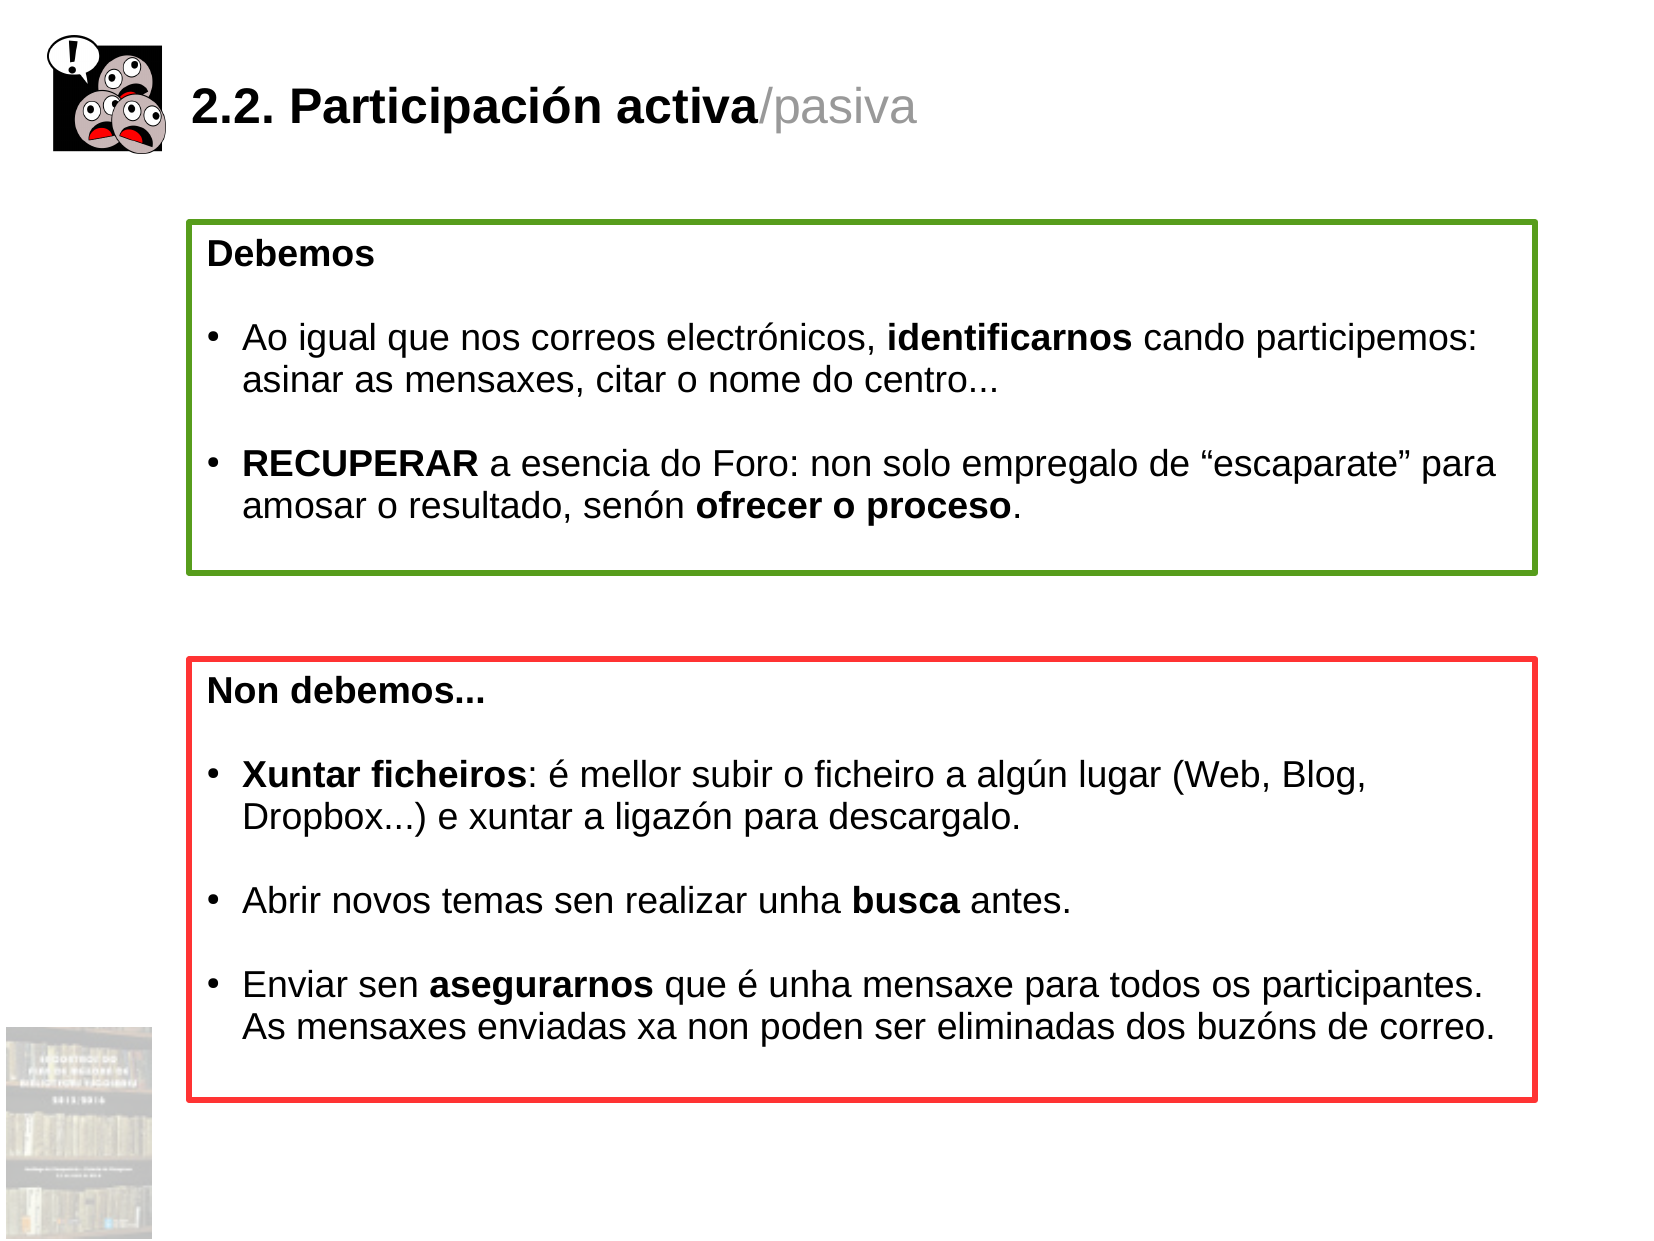

2.2. Participación activa/pasiva
Debemos
Ao igual que nos correos electrónicos, identificarnos cando participemos: asinar as mensaxes, citar o nome do centro...
RECUPERAR a esencia do Foro: non solo empregalo de “escaparate” para amosar o resultado, senón ofrecer o proceso.
Non debemos...
Xuntar ficheiros: é mellor subir o ficheiro a algún lugar (Web, Blog, Dropbox...) e xuntar a ligazón para descargalo.
Abrir novos temas sen realizar unha busca antes.
Enviar sen asegurarnos que é unha mensaxe para todos os participantes. As mensaxes enviadas xa non poden ser eliminadas dos buzóns de correo.